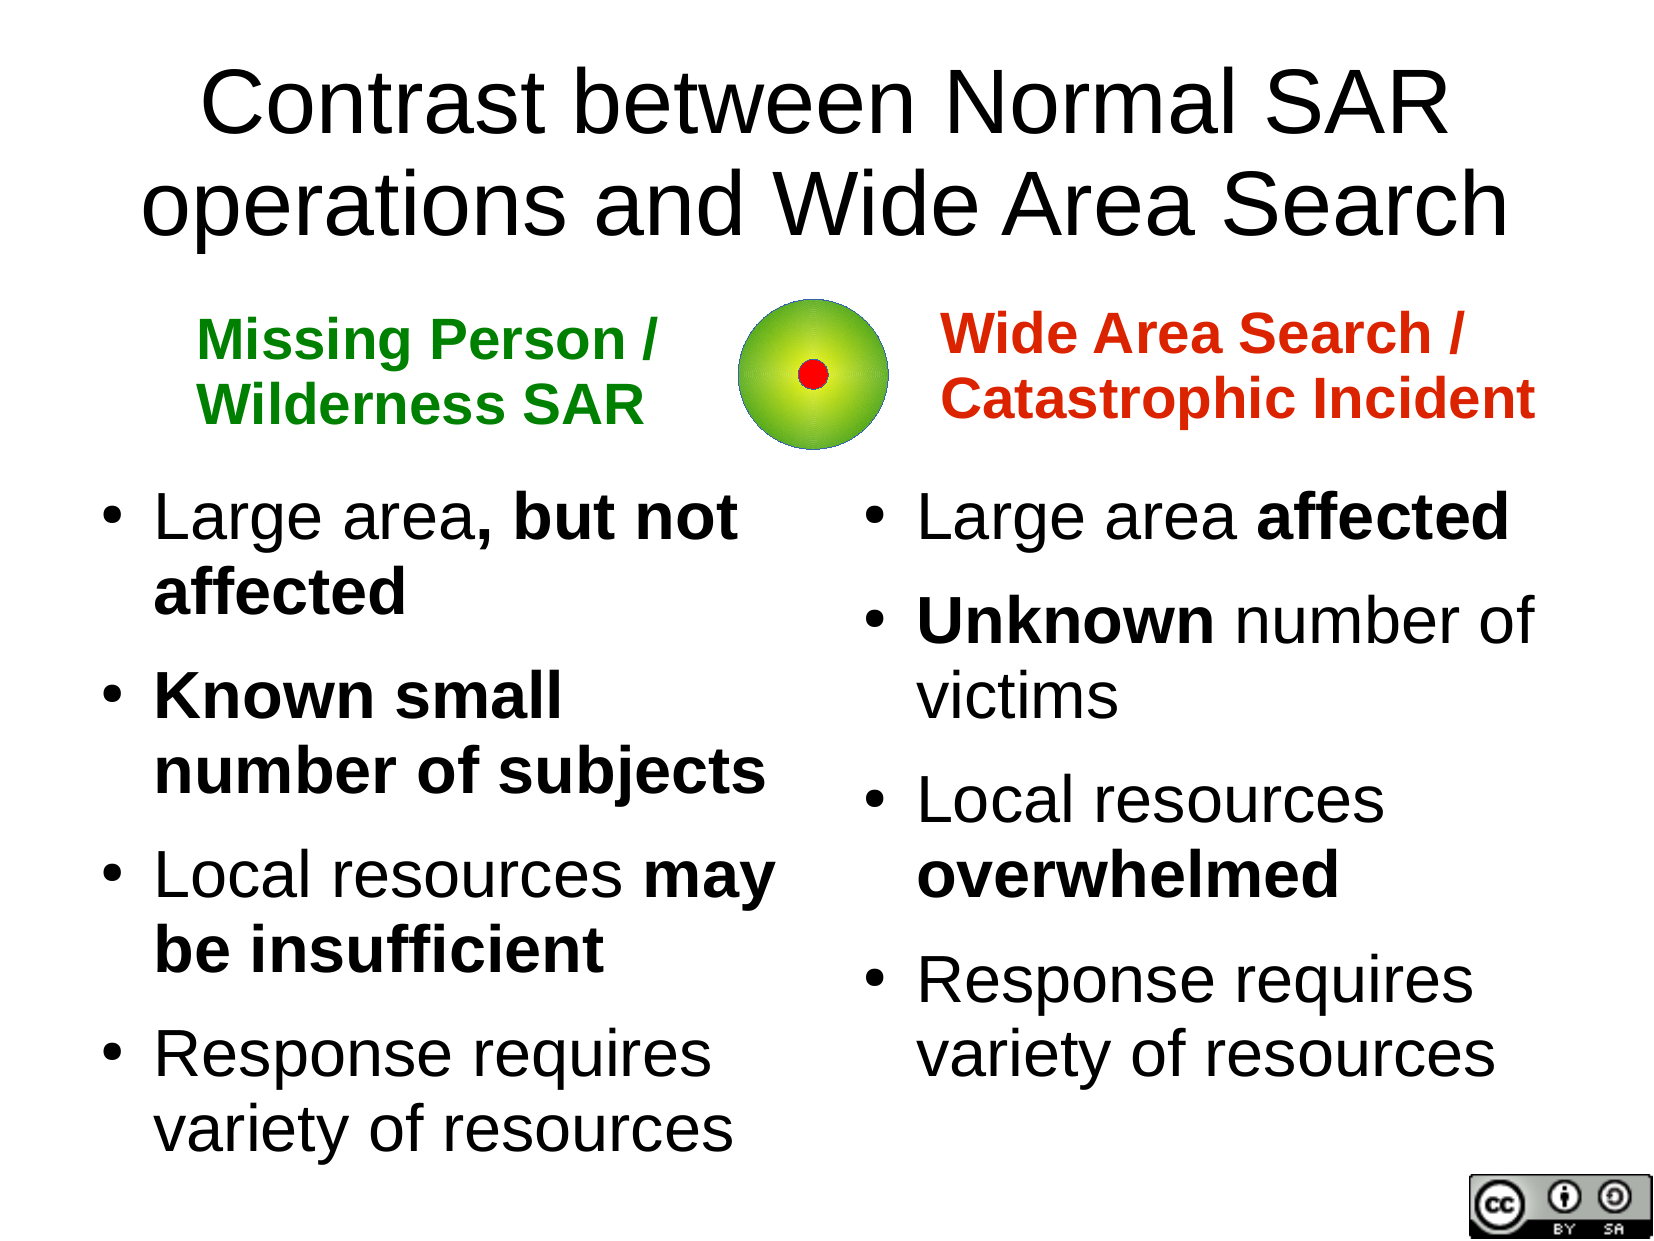

# Contrast between Normal SAR operations and Wide Area Search
Wide Area Search /
Catastrophic Incident
Missing Person /
Wilderness SAR
Large area, but not affected
Known small number of subjects
Local resources may be insufficient
Response requires variety of resources
Large area affected
Unknown number of victims
Local resources overwhelmed
Response requires variety of resources